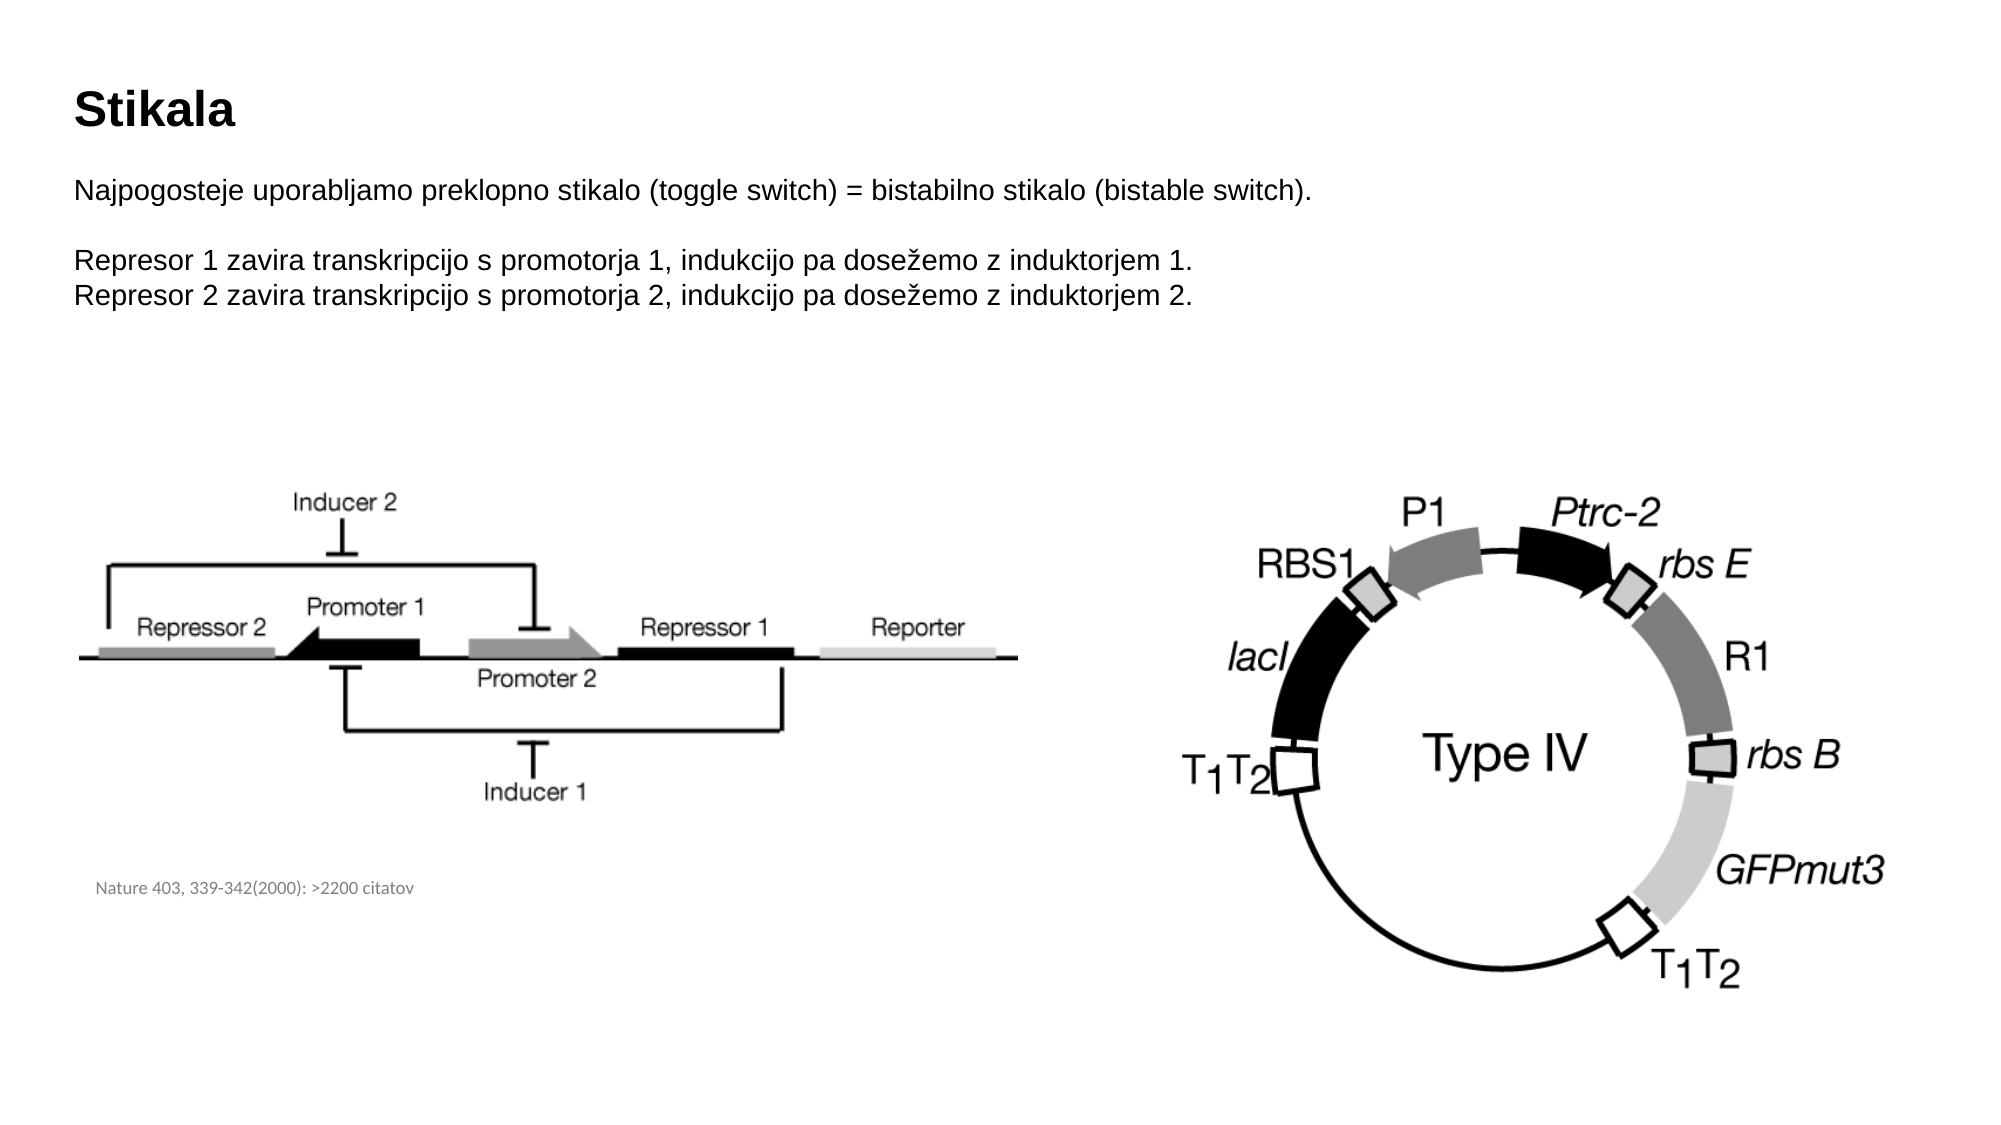

Stikala
Najpogosteje uporabljamo preklopno stikalo (toggle switch) = bistabilno stikalo (bistable switch).
Represor 1 zavira transkripcijo s promotorja 1, indukcijo pa dosežemo z induktorjem 1.
Represor 2 zavira transkripcijo s promotorja 2, indukcijo pa dosežemo z induktorjem 2.
Nature 403, 339-342(2000): >2200 citatov